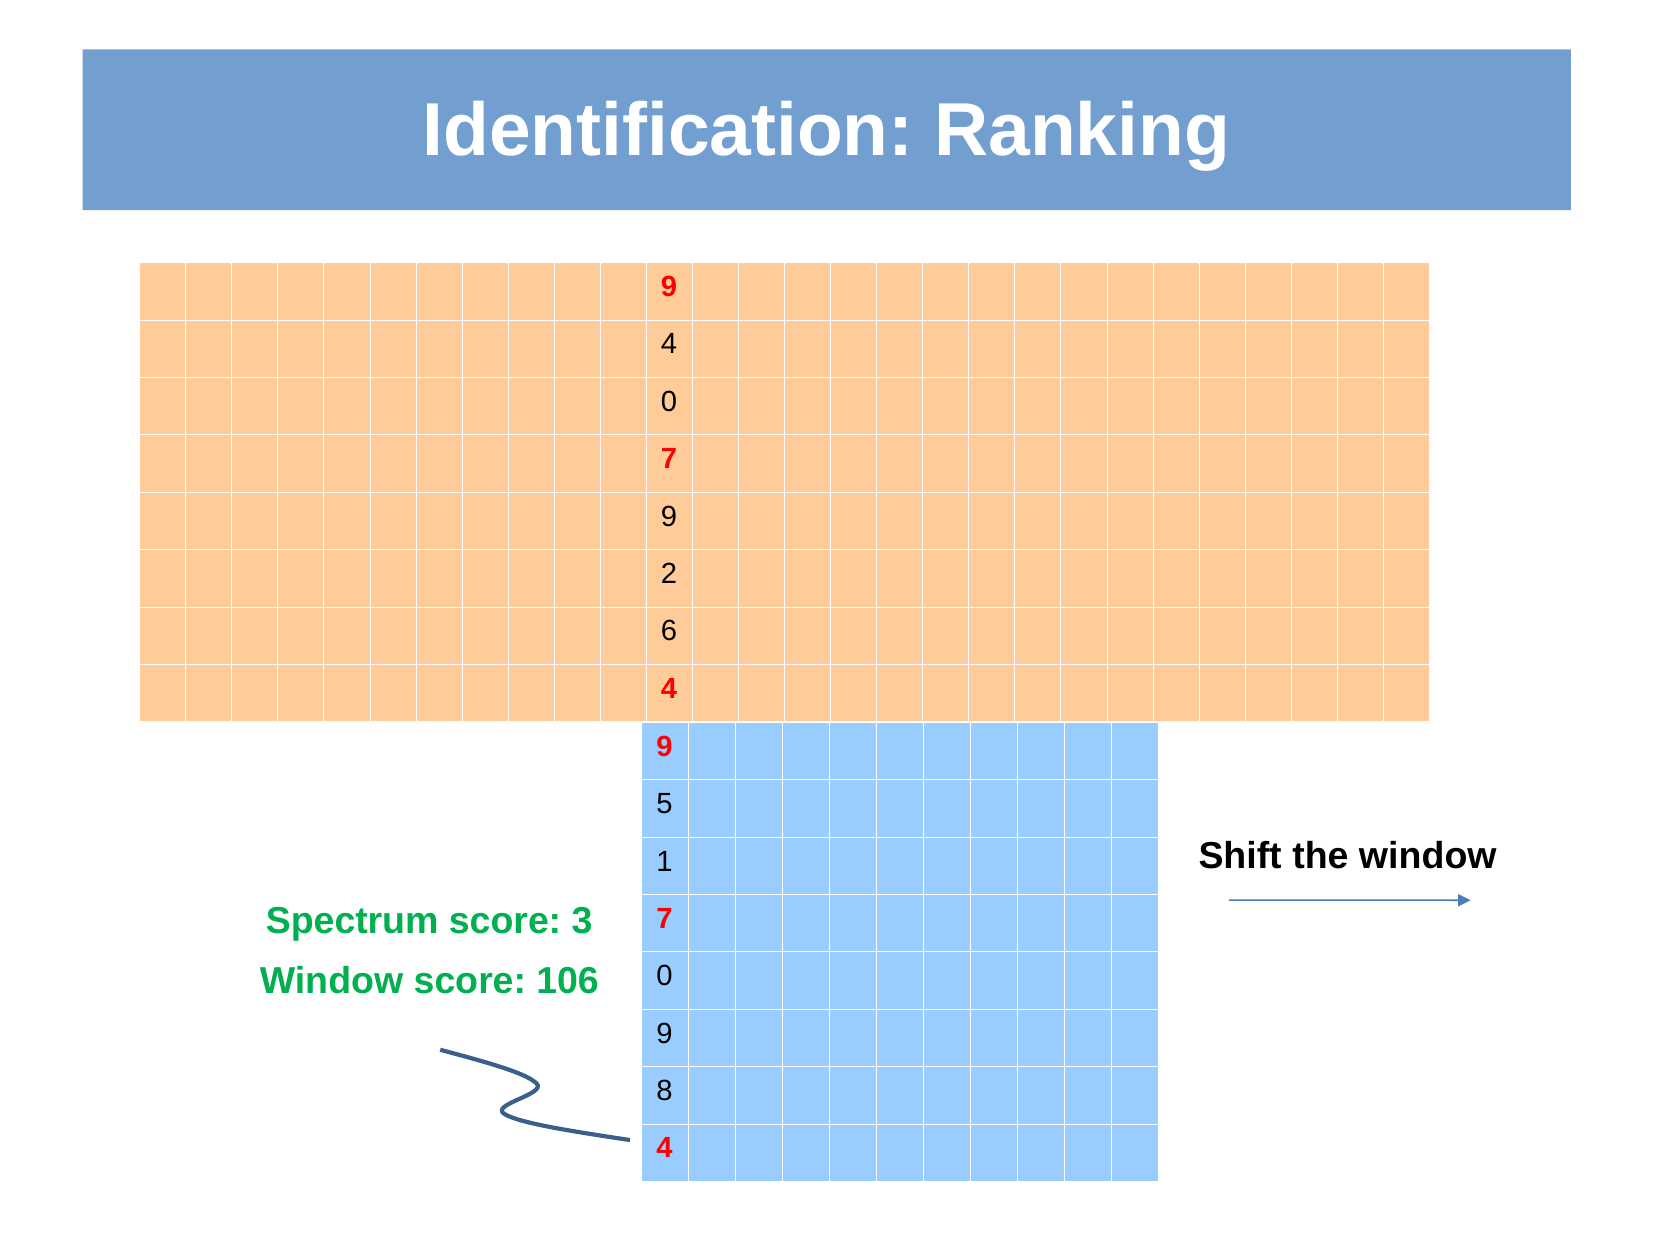

# Identification: Ranking
| | | | | | | | | | | | 9 | | | | | | | | | | | | | | | | |
| --- | --- | --- | --- | --- | --- | --- | --- | --- | --- | --- | --- | --- | --- | --- | --- | --- | --- | --- | --- | --- | --- | --- | --- | --- | --- | --- | --- |
| | | | | | | | | | | | 4 | | | | | | | | | | | | | | | | |
| | | | | | | | | | | | 0 | | | | | | | | | | | | | | | | |
| | | | | | | | | | | | 7 | | | | | | | | | | | | | | | | |
| | | | | | | | | | | | 9 | | | | | | | | | | | | | | | | |
| | | | | | | | | | | | 2 | | | | | | | | | | | | | | | | |
| | | | | | | | | | | | 6 | | | | | | | | | | | | | | | | |
| | | | | | | | | | | | 4 | | | | | | | | | | | | | | | | |
| 9 | | | | | | | | | | |
| --- | --- | --- | --- | --- | --- | --- | --- | --- | --- | --- |
| 5 | | | | | | | | | | |
| 1 | | | | | | | | | | |
| 7 | | | | | | | | | | |
| 0 | | | | | | | | | | |
| 9 | | | | | | | | | | |
| 8 | | | | | | | | | | |
| 4 | | | | | | | | | | |
Shift the window
Spectrum score: 3
Window score: 106